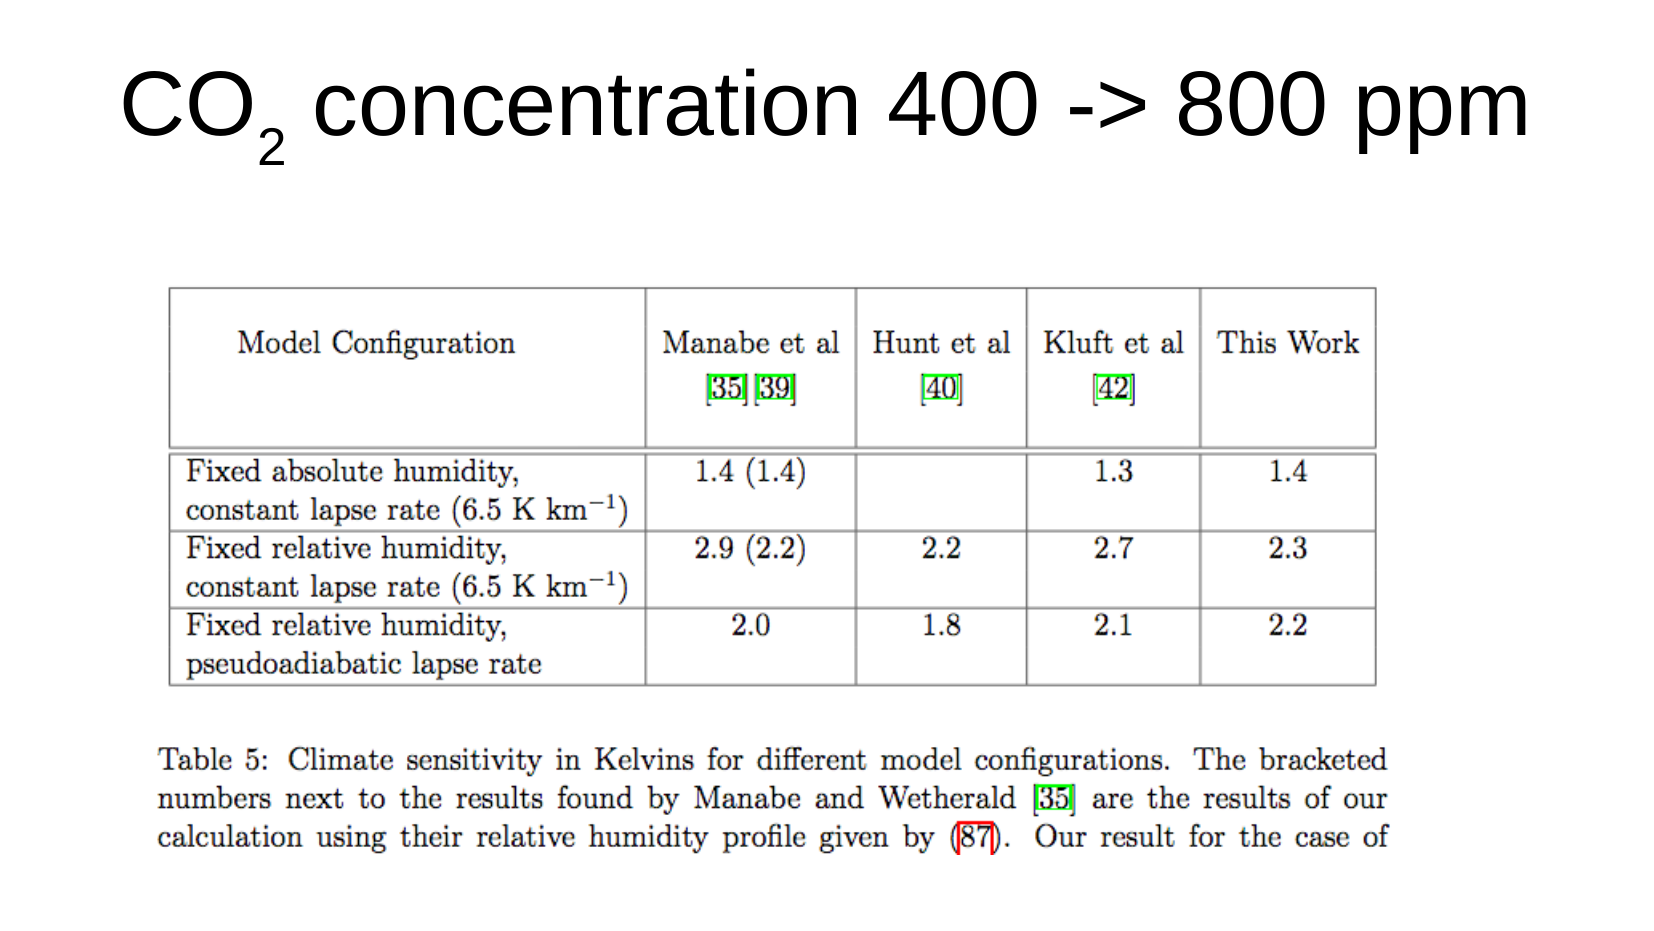

# CO2 concentration 400 -> 800 ppm